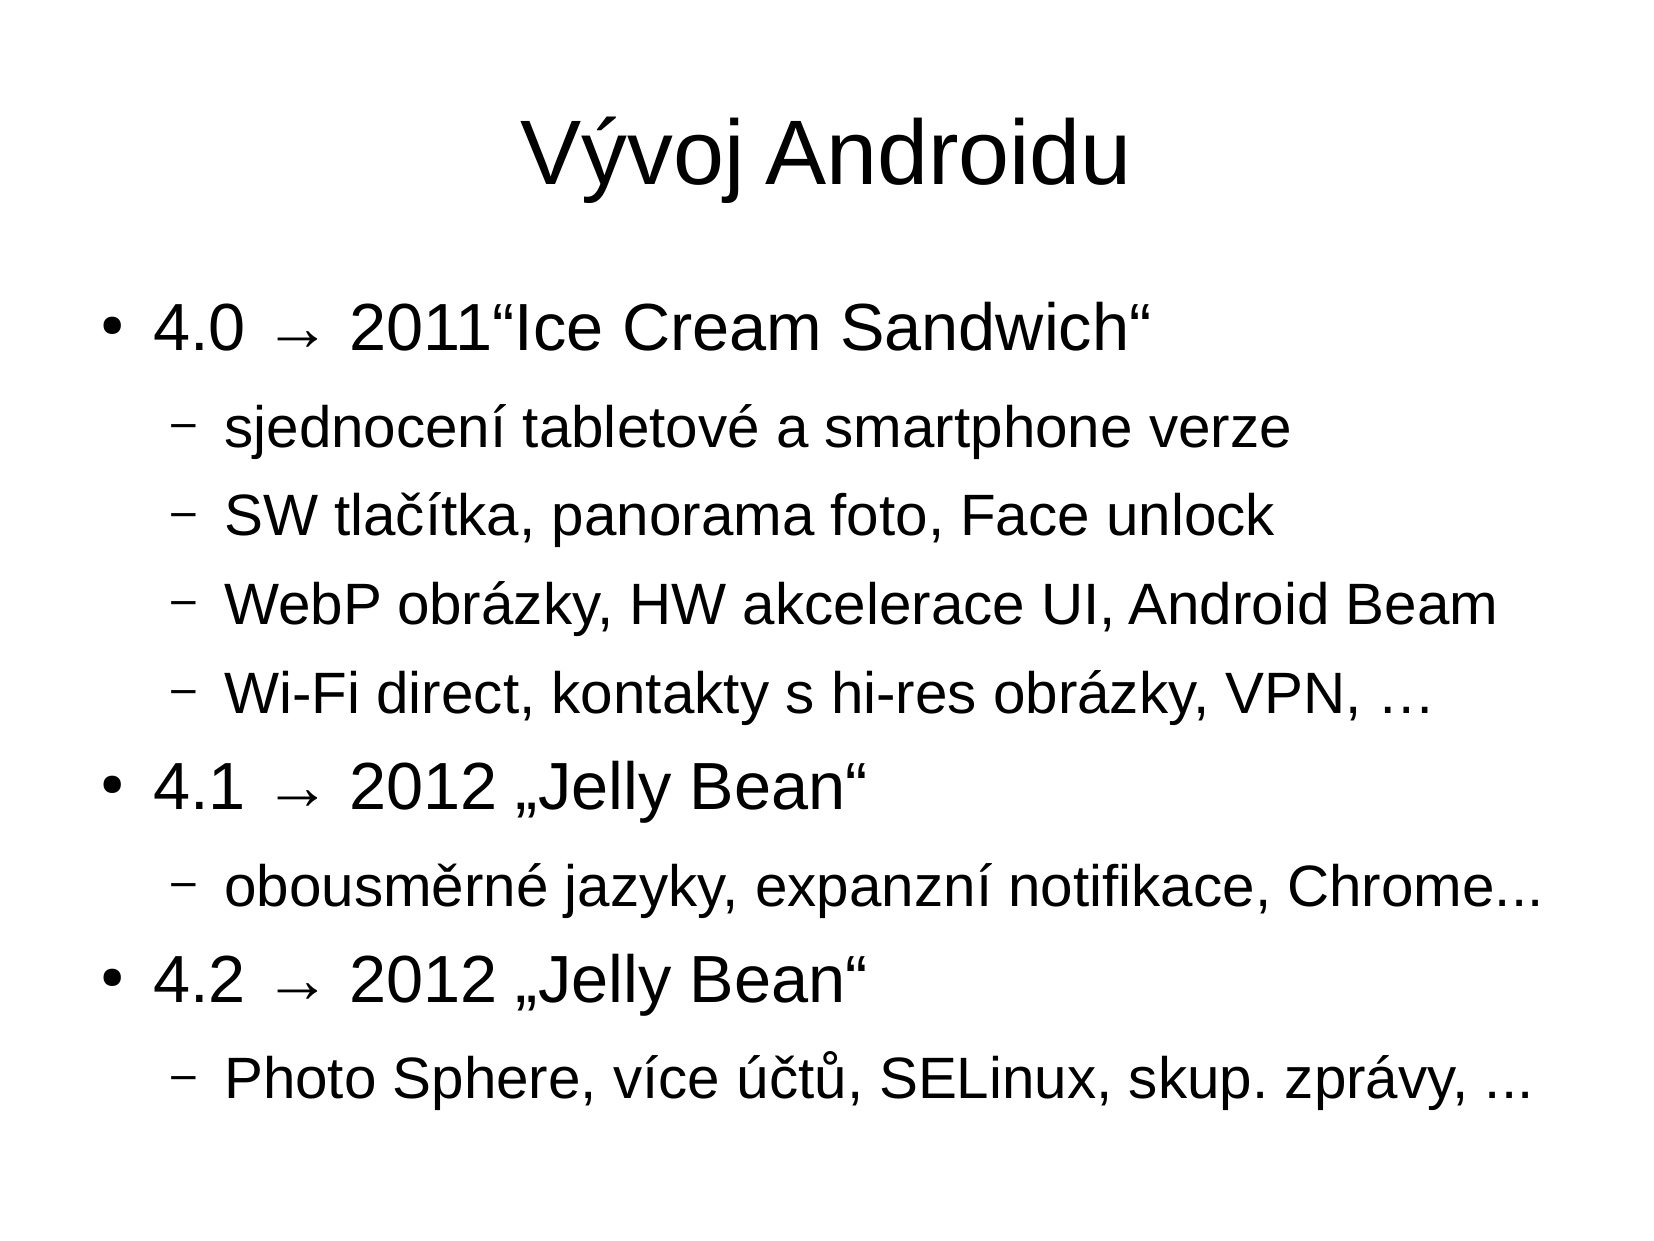

# Vývoj Androidu
4.0 → 2011“Ice Cream Sandwich“
sjednocení tabletové a smartphone verze
SW tlačítka, panorama foto, Face unlock
WebP obrázky, HW akcelerace UI, Android Beam
Wi-Fi direct, kontakty s hi-res obrázky, VPN, …
4.1 → 2012 „Jelly Bean“
obousměrné jazyky, expanzní notifikace, Chrome...
4.2 → 2012 „Jelly Bean“
Photo Sphere, více účtů, SELinux, skup. zprávy, ...